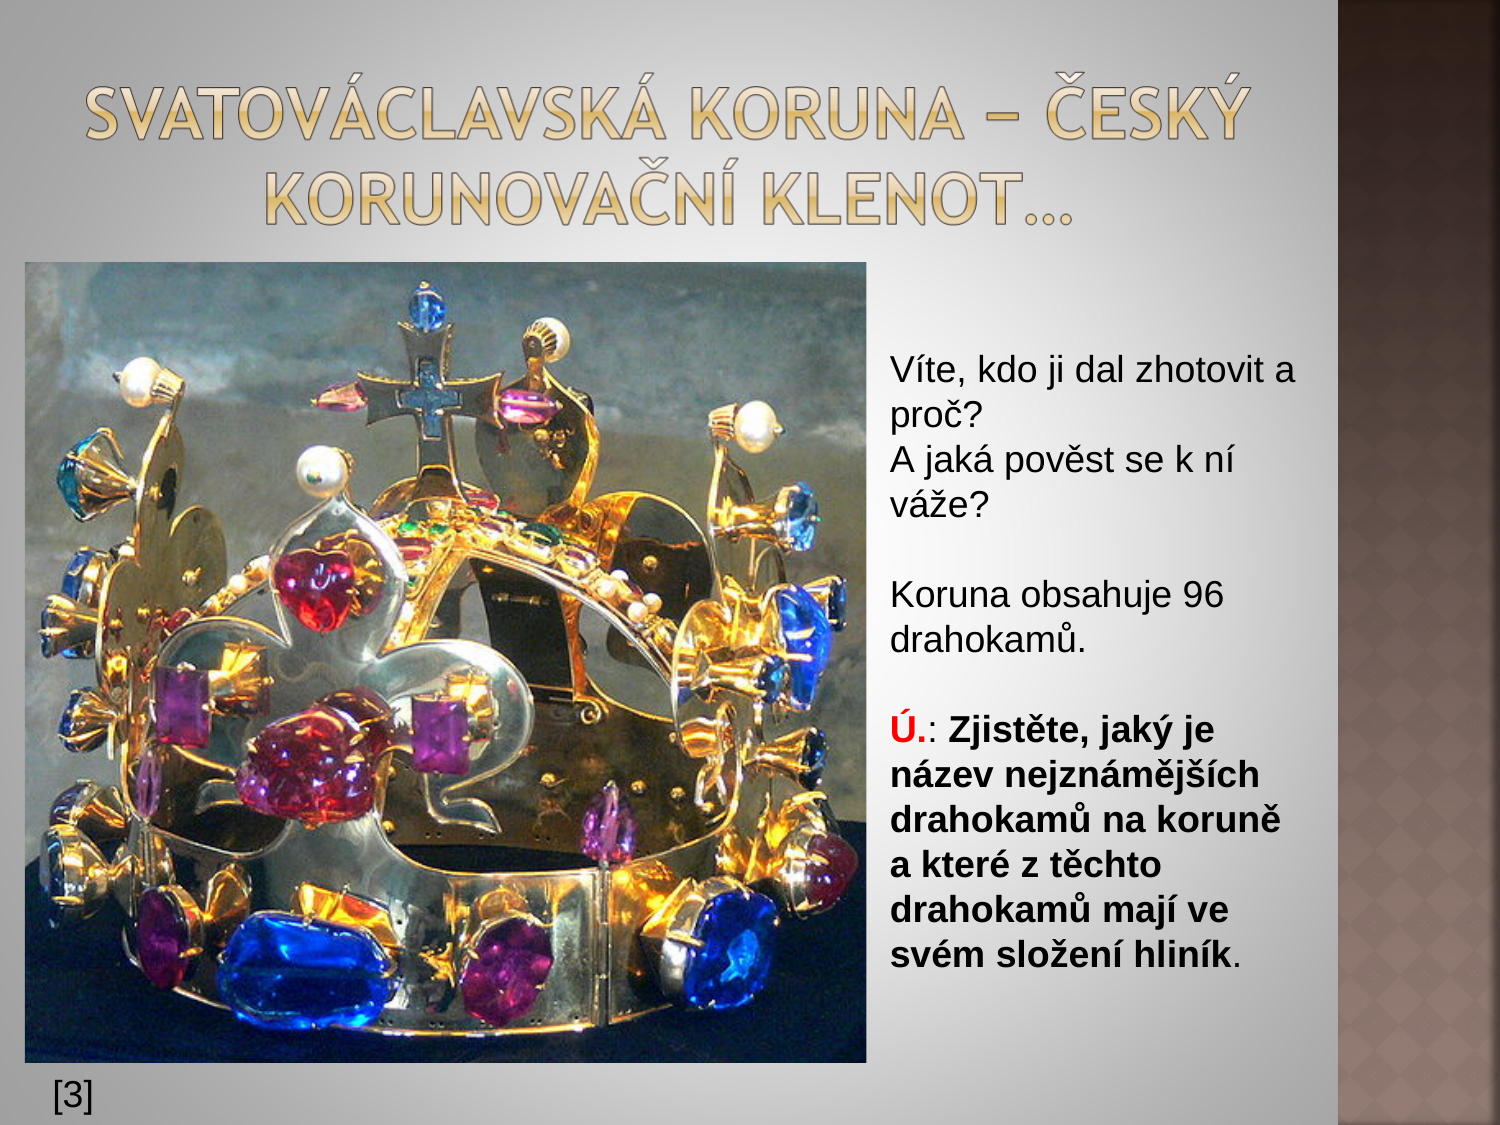

Víte, kdo ji dal zhotovit a proč?
A jaká pověst se k ní váže?
Koruna obsahuje 96 drahokamů.
Ú.: Zjistěte, jaký je název nejznámějších drahokamů na koruně a které z těchto drahokamů mají ve svém složení hliník.
[3]